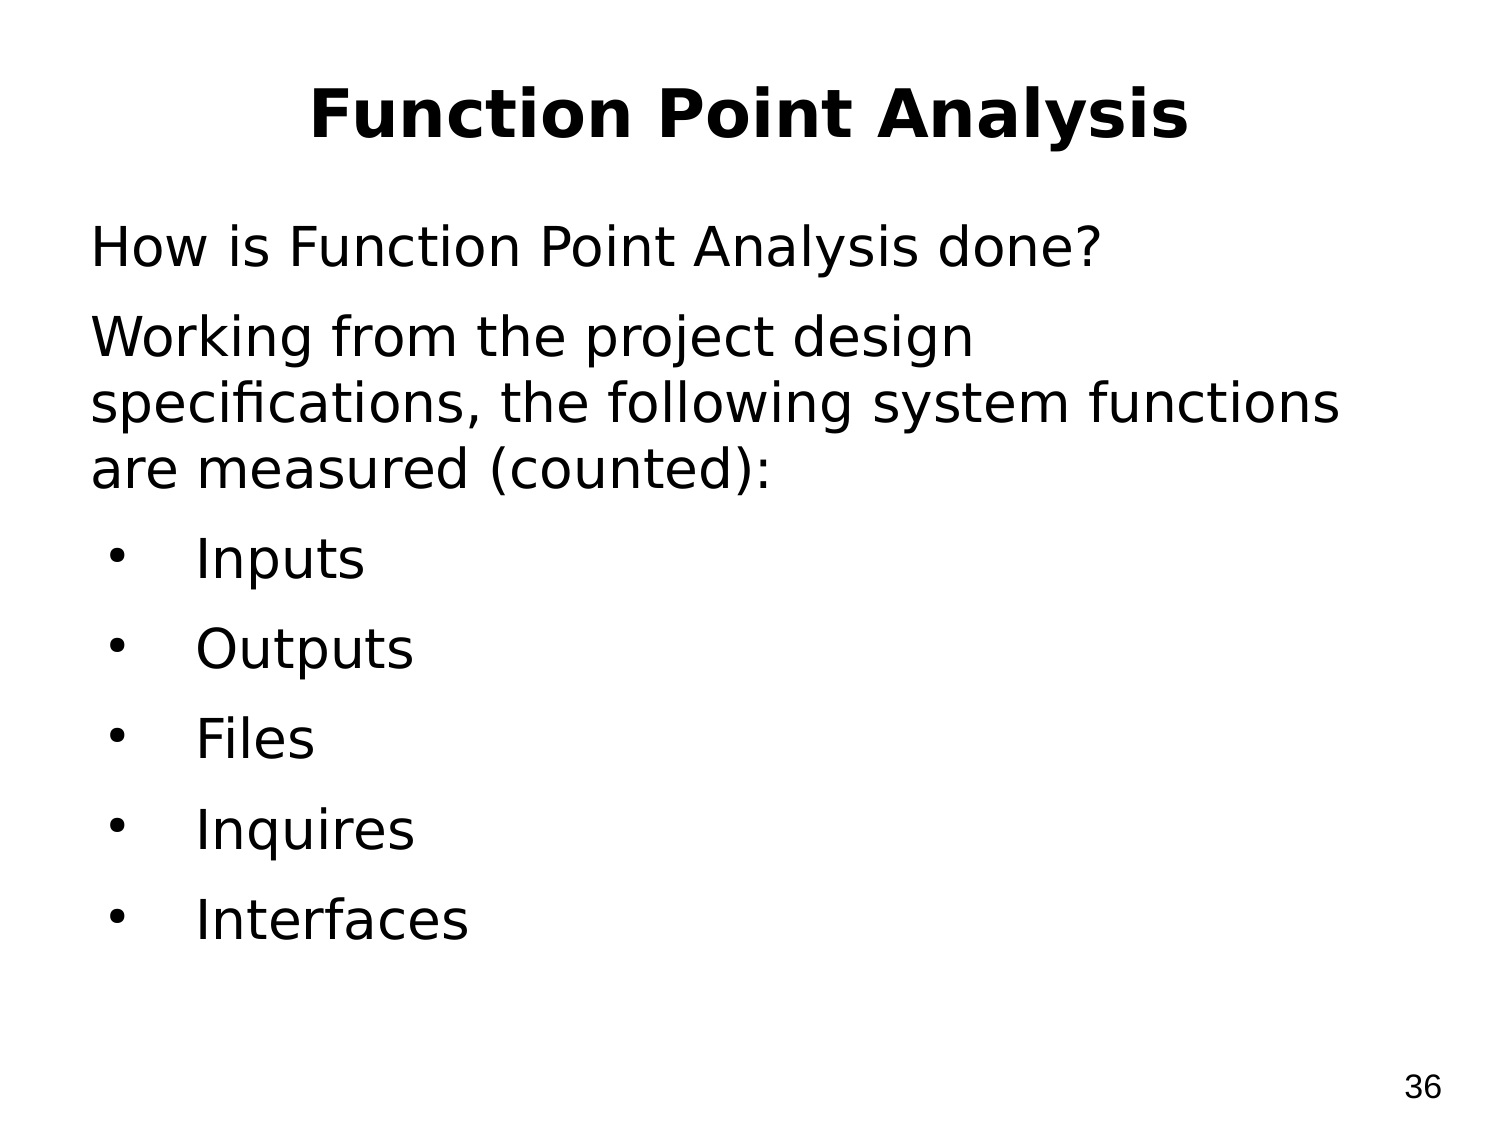

# Function Point Analysis
How is Function Point Analysis done?
Working from the project design specifications, the following system functions are measured (counted):
 Inputs
 Outputs
 Files
 Inquires
 Interfaces